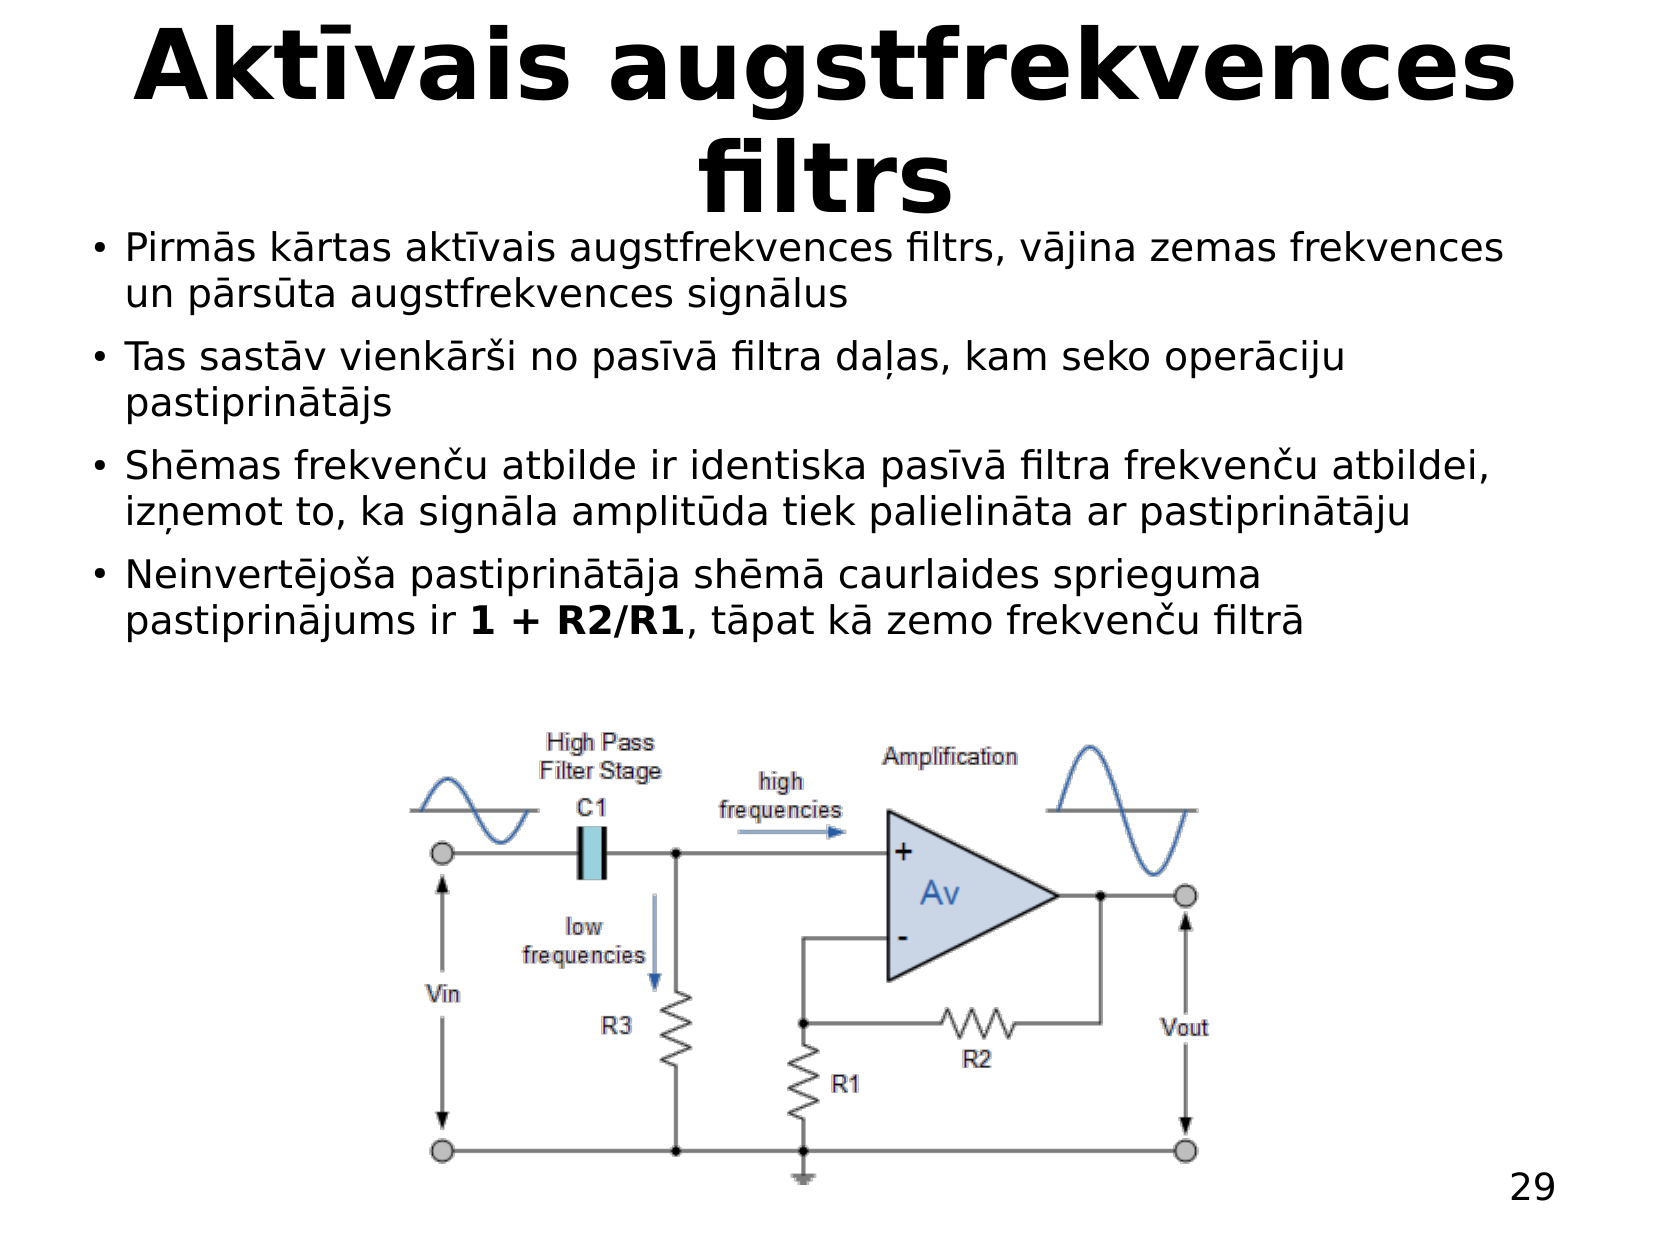

# Aktīvais augstfrekvences filtrs
Pirmās kārtas aktīvais augstfrekvences filtrs, vājina zemas frekvences un pārsūta augstfrekvences signālus
Tas sastāv vienkārši no pasīvā filtra daļas, kam seko operāciju pastiprinātājs
Shēmas frekvenču atbilde ir identiska pasīvā filtra frekvenču atbildei, izņemot to, ka signāla amplitūda tiek palielināta ar pastiprinātāju
Neinvertējoša pastiprinātāja shēmā caurlaides sprieguma pastiprinājums ir 1 + R2/R1, tāpat kā zemo frekvenču filtrā